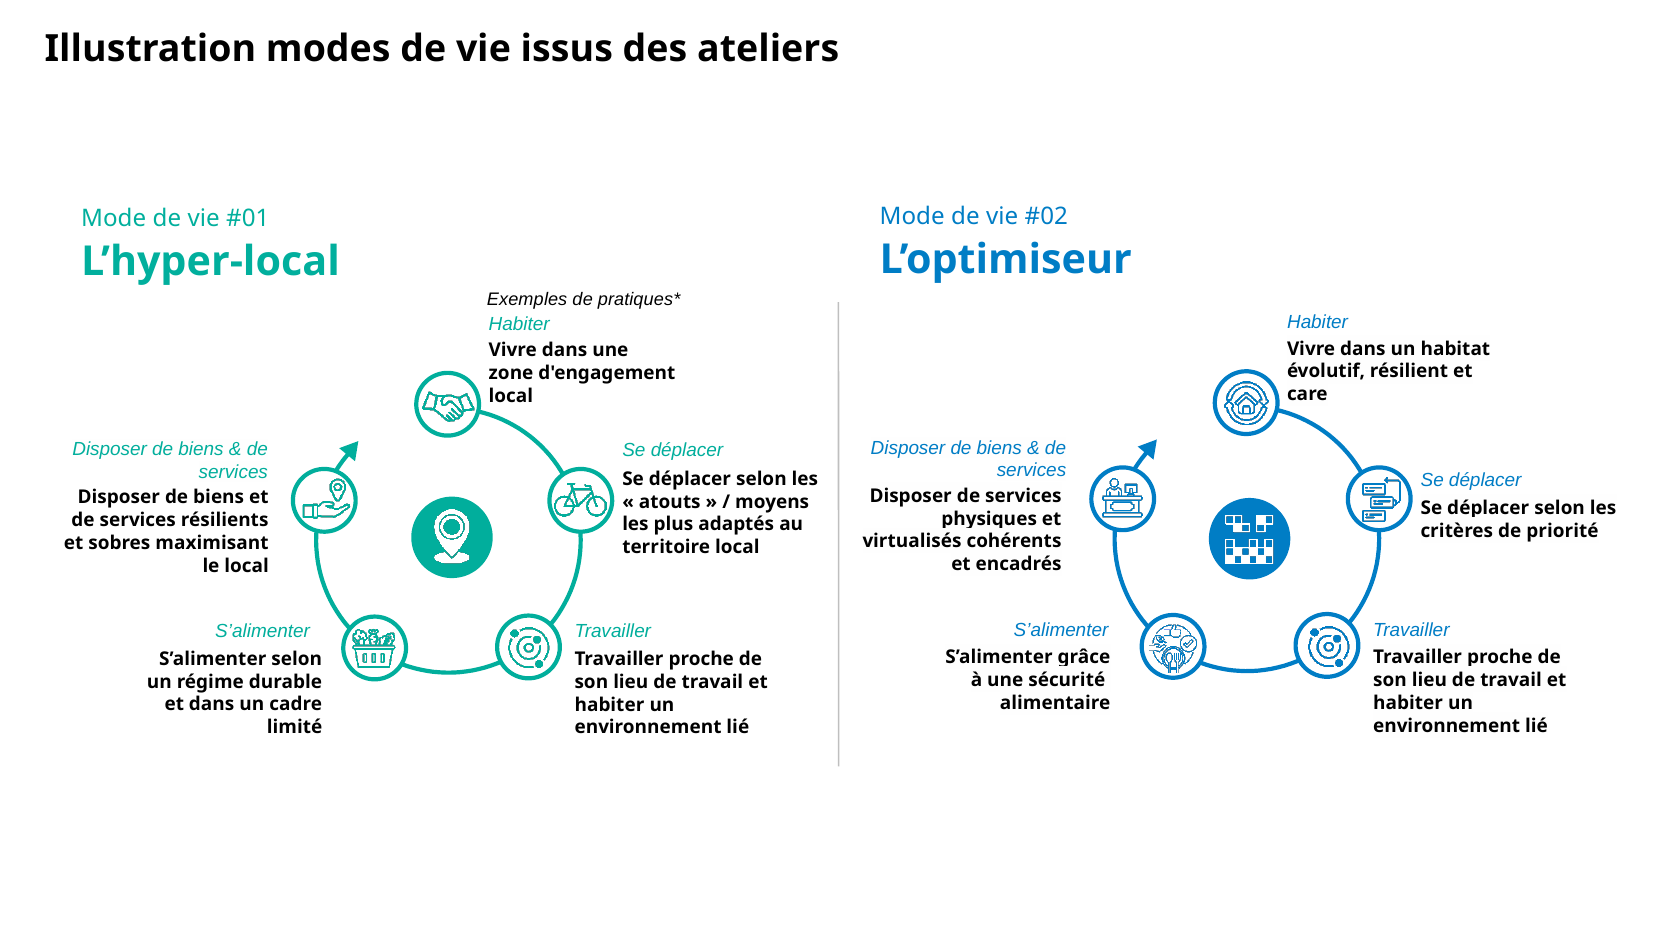

Illustration modes de vie issus des ateliers
Focus sur les modes de vie imaginés en ateliers
Mode de vie #02
L’optimiseur
Mode de vie #01
L’hyper-local
Exemples de pratiques*
Habiter
Habiter
Vivre dans un habitat évolutif, résilient et care
Vivre dans une zone d'engagement 
local
Disposer de biens & de services
Disposer de biens & de services
Se déplacer
Se déplacer selon les « atouts » / moyens les plus adaptés au territoire local
Se déplacer
Disposer de services physiques et virtualisés cohérents et encadrés
Disposer de biens et de services résilients et sobres maximisant le local
Se déplacer selon les critères de priorité
S’alimenter
Travailler
S’alimenter
Travailler
S’alimenter grâce à une sécurité
alimentaire
Travailler proche de son lieu de travail et habiter un environnement lié
S’alimenter selon un régime durable et dans un cadre limité
Travailler proche de son lieu de travail et habiter un environnement lié